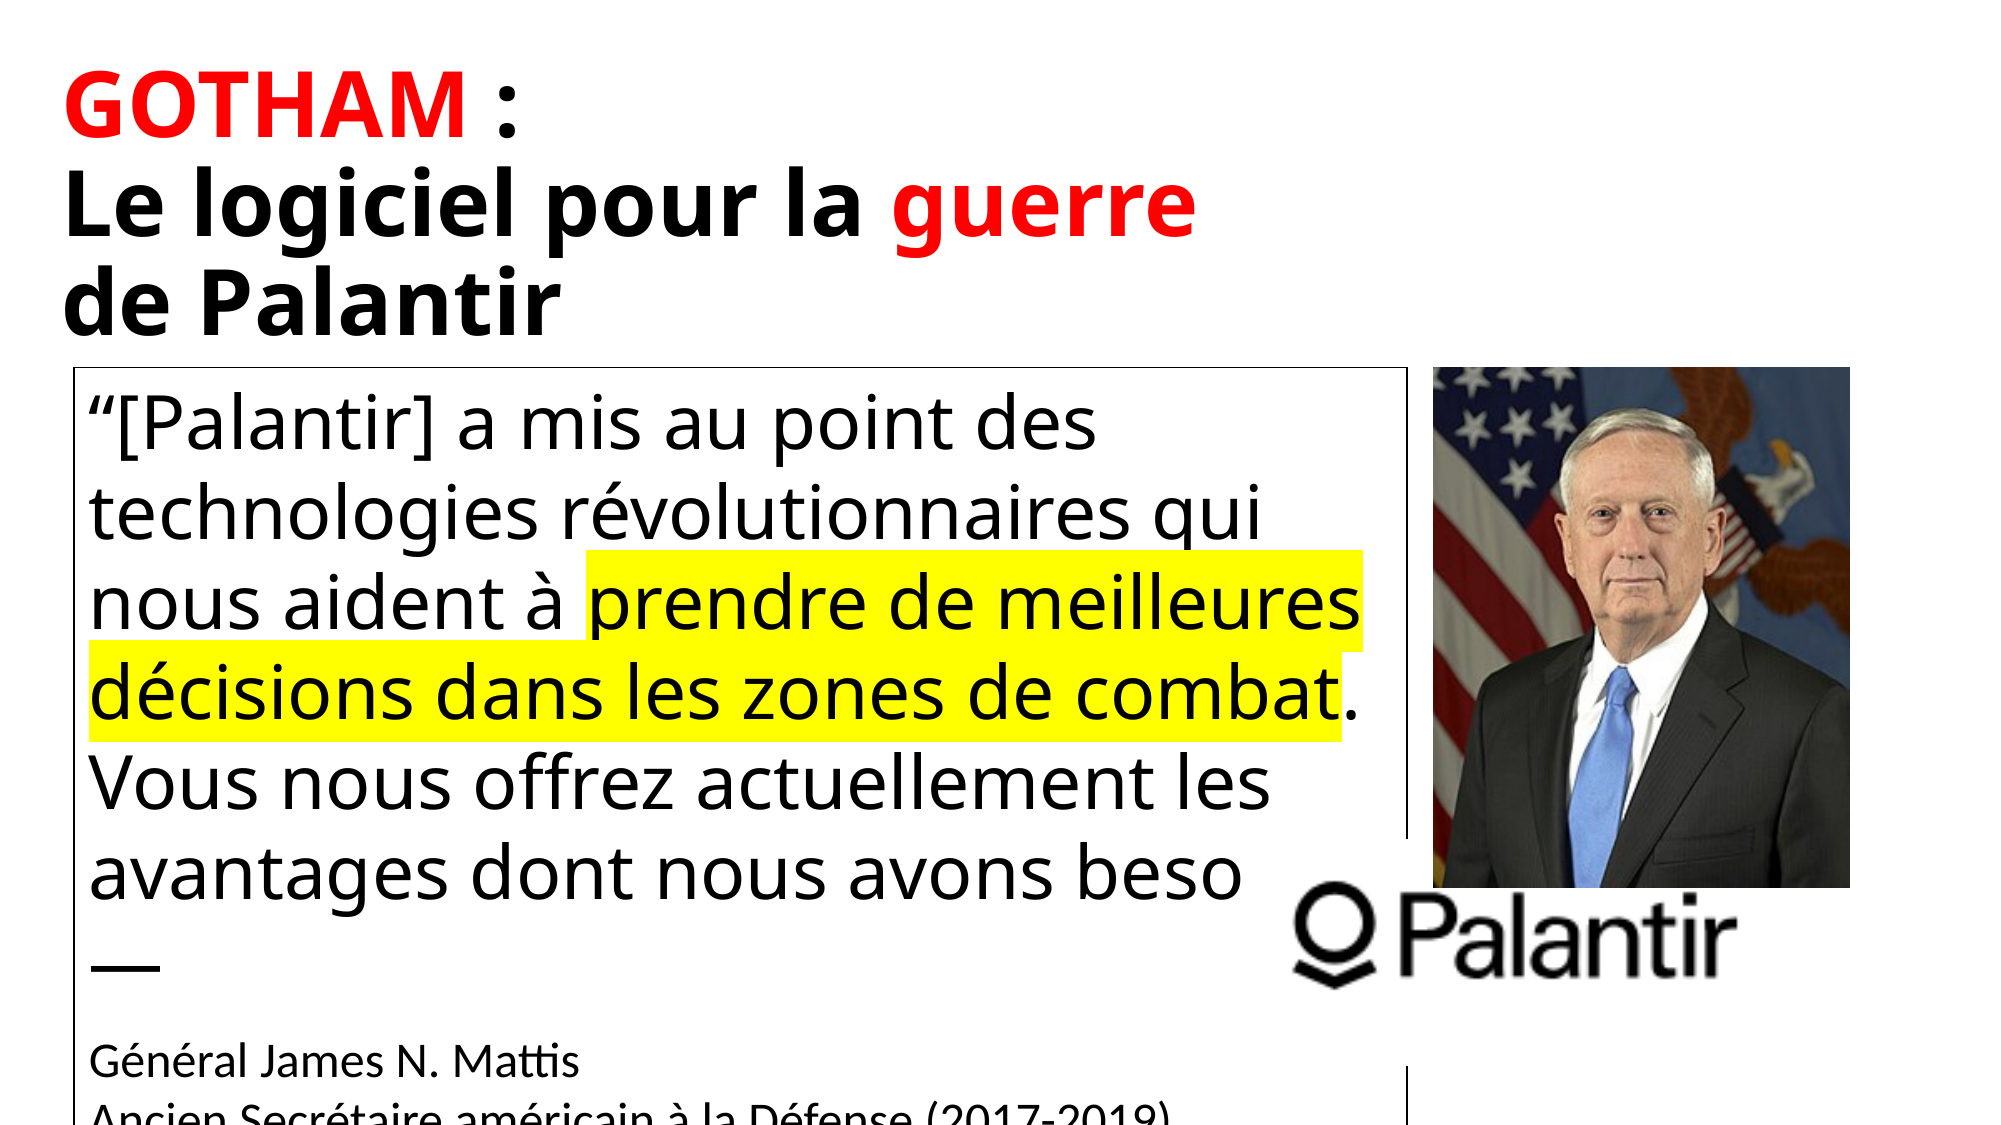

GOTHAM :
Le logiciel pour la guerre
de Palantir
“[Palantir] a mis au point des technologies révolutionnaires qui nous aident à prendre de meilleures décisions dans les zones de combat. Vous nous offrez actuellement les avantages dont nous avons besoin.” —
Général James N. Mattis
Ancien Secrétaire américain à la Défense (2017-2019)